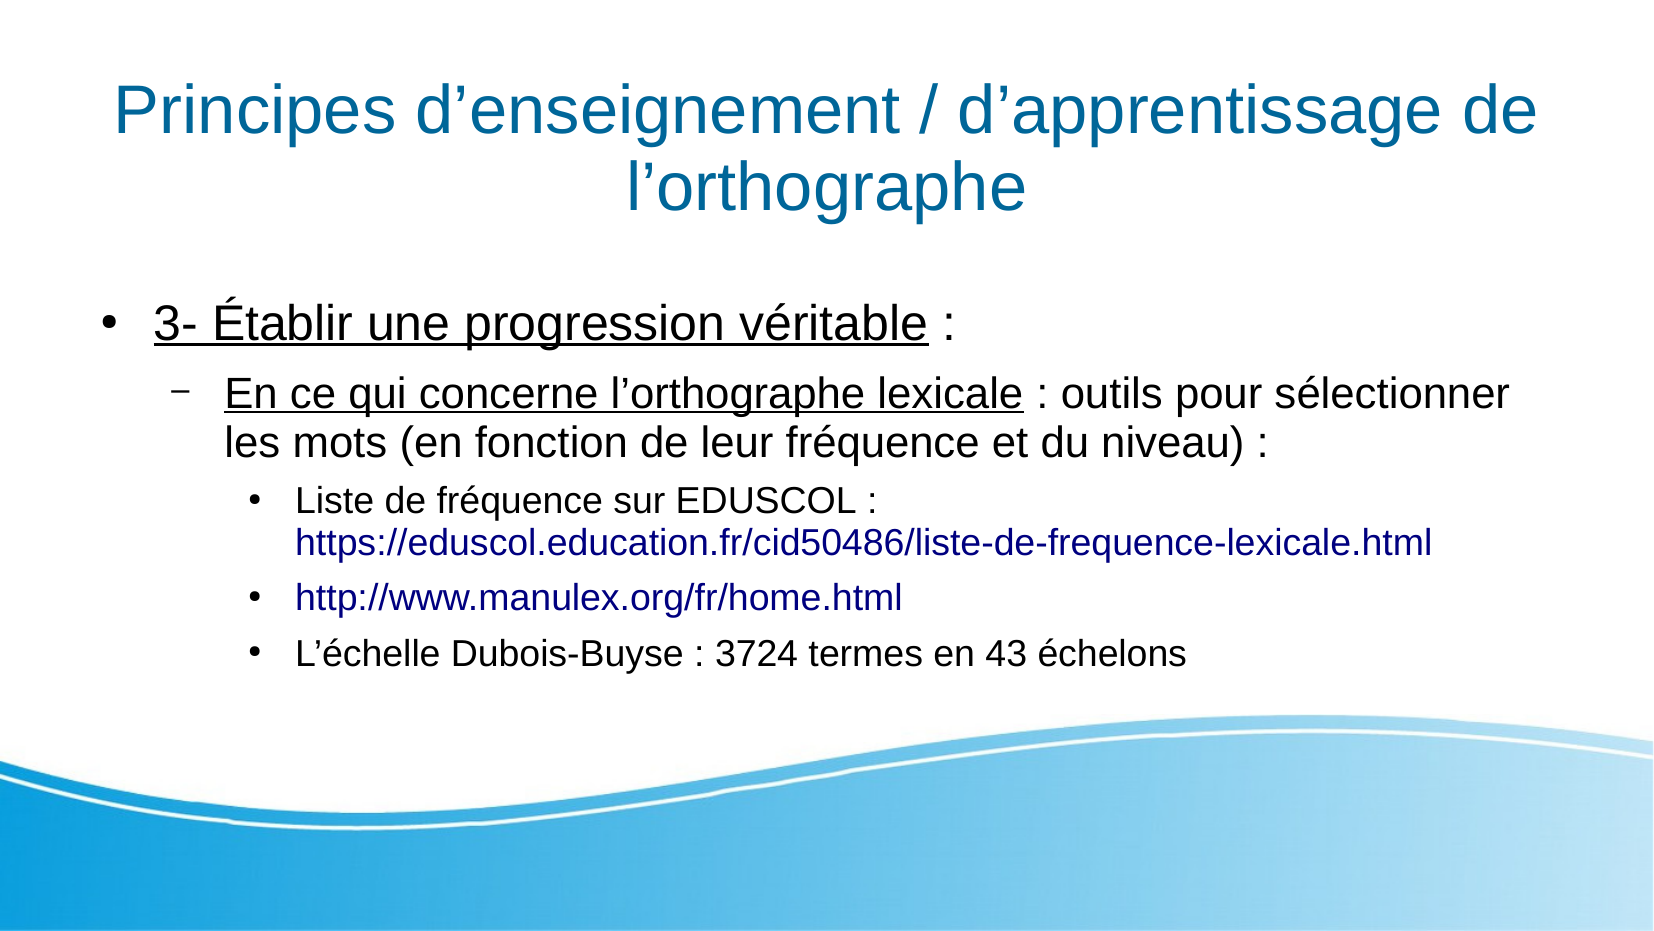

# Principes d’enseignement / d’apprentissage de l’orthographe
3- Établir une progression véritable :
En ce qui concerne l’orthographe lexicale : outils pour sélectionner les mots (en fonction de leur fréquence et du niveau) :
Liste de fréquence sur EDUSCOL : https://eduscol.education.fr/cid50486/liste-de-frequence-lexicale.html
http://www.manulex.org/fr/home.html
L’échelle Dubois-Buyse : 3724 termes en 43 échelons